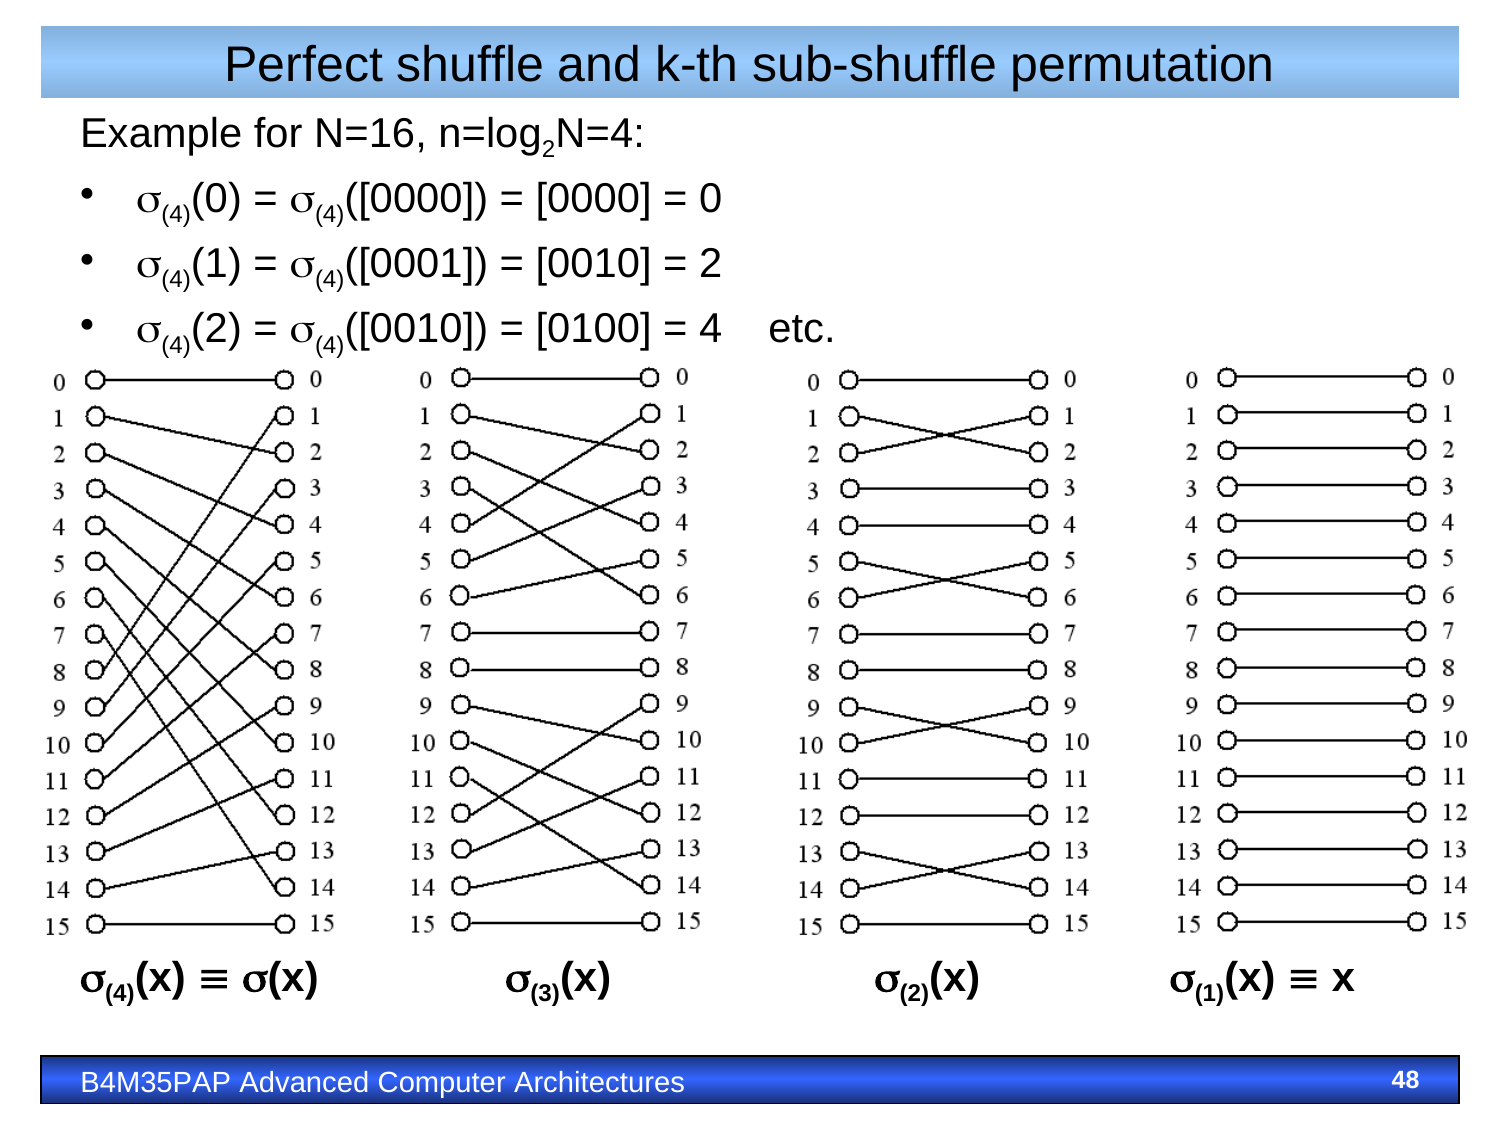

# Perfect shuffle and k-th sub-shuffle permutation
Example for N=16, n=log2N=4:
(4)(0) = (4)([0000]) = [0000] = 0
(4)(1) = (4)([0001]) = [0010] = 2
(4)(2) = (4)([0010]) = [0100] = 4 etc.
(4)(x)  (x)			(3)(x)				(2)(x)			(1)(x)  x